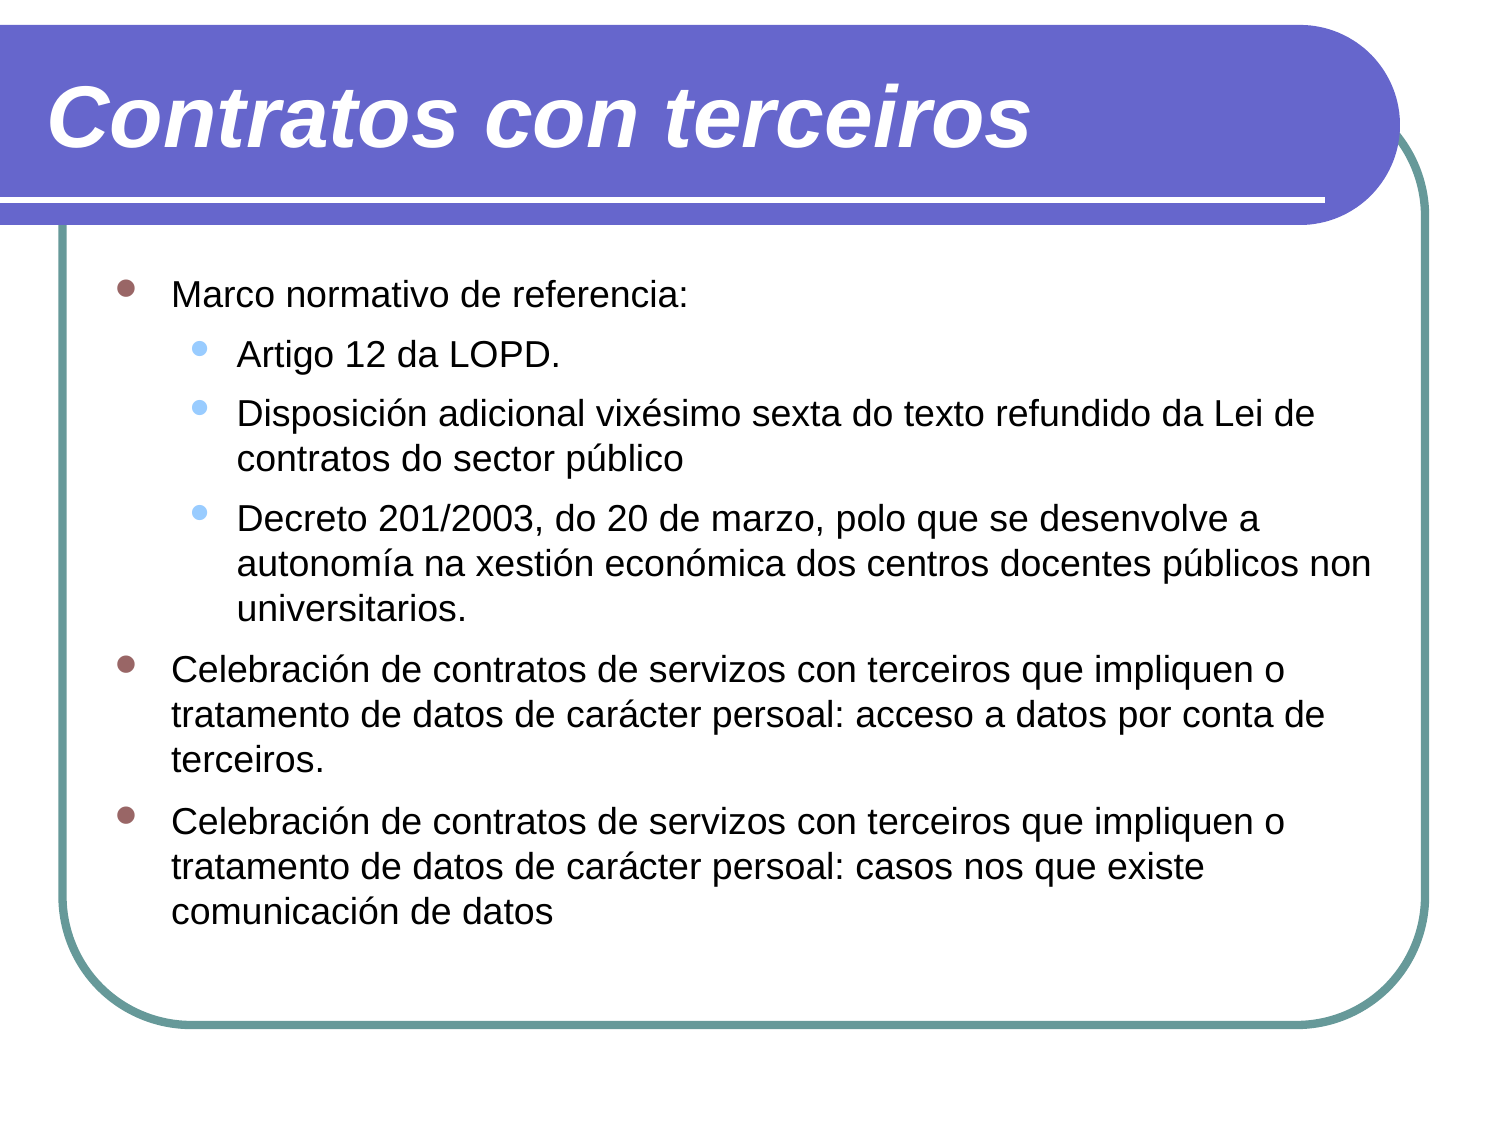

# Contratos con terceiros
Marco normativo de referencia:
Artigo 12 da LOPD.
Disposición adicional vixésimo sexta do texto refundido da Lei de contratos do sector público
Decreto 201/2003, do 20 de marzo, polo que se desenvolve a autonomía na xestión económica dos centros docentes públicos non universitarios.
Celebración de contratos de servizos con terceiros que impliquen o tratamento de datos de carácter persoal: acceso a datos por conta de terceiros.
Celebración de contratos de servizos con terceiros que impliquen o tratamento de datos de carácter persoal: casos nos que existe comunicación de datos